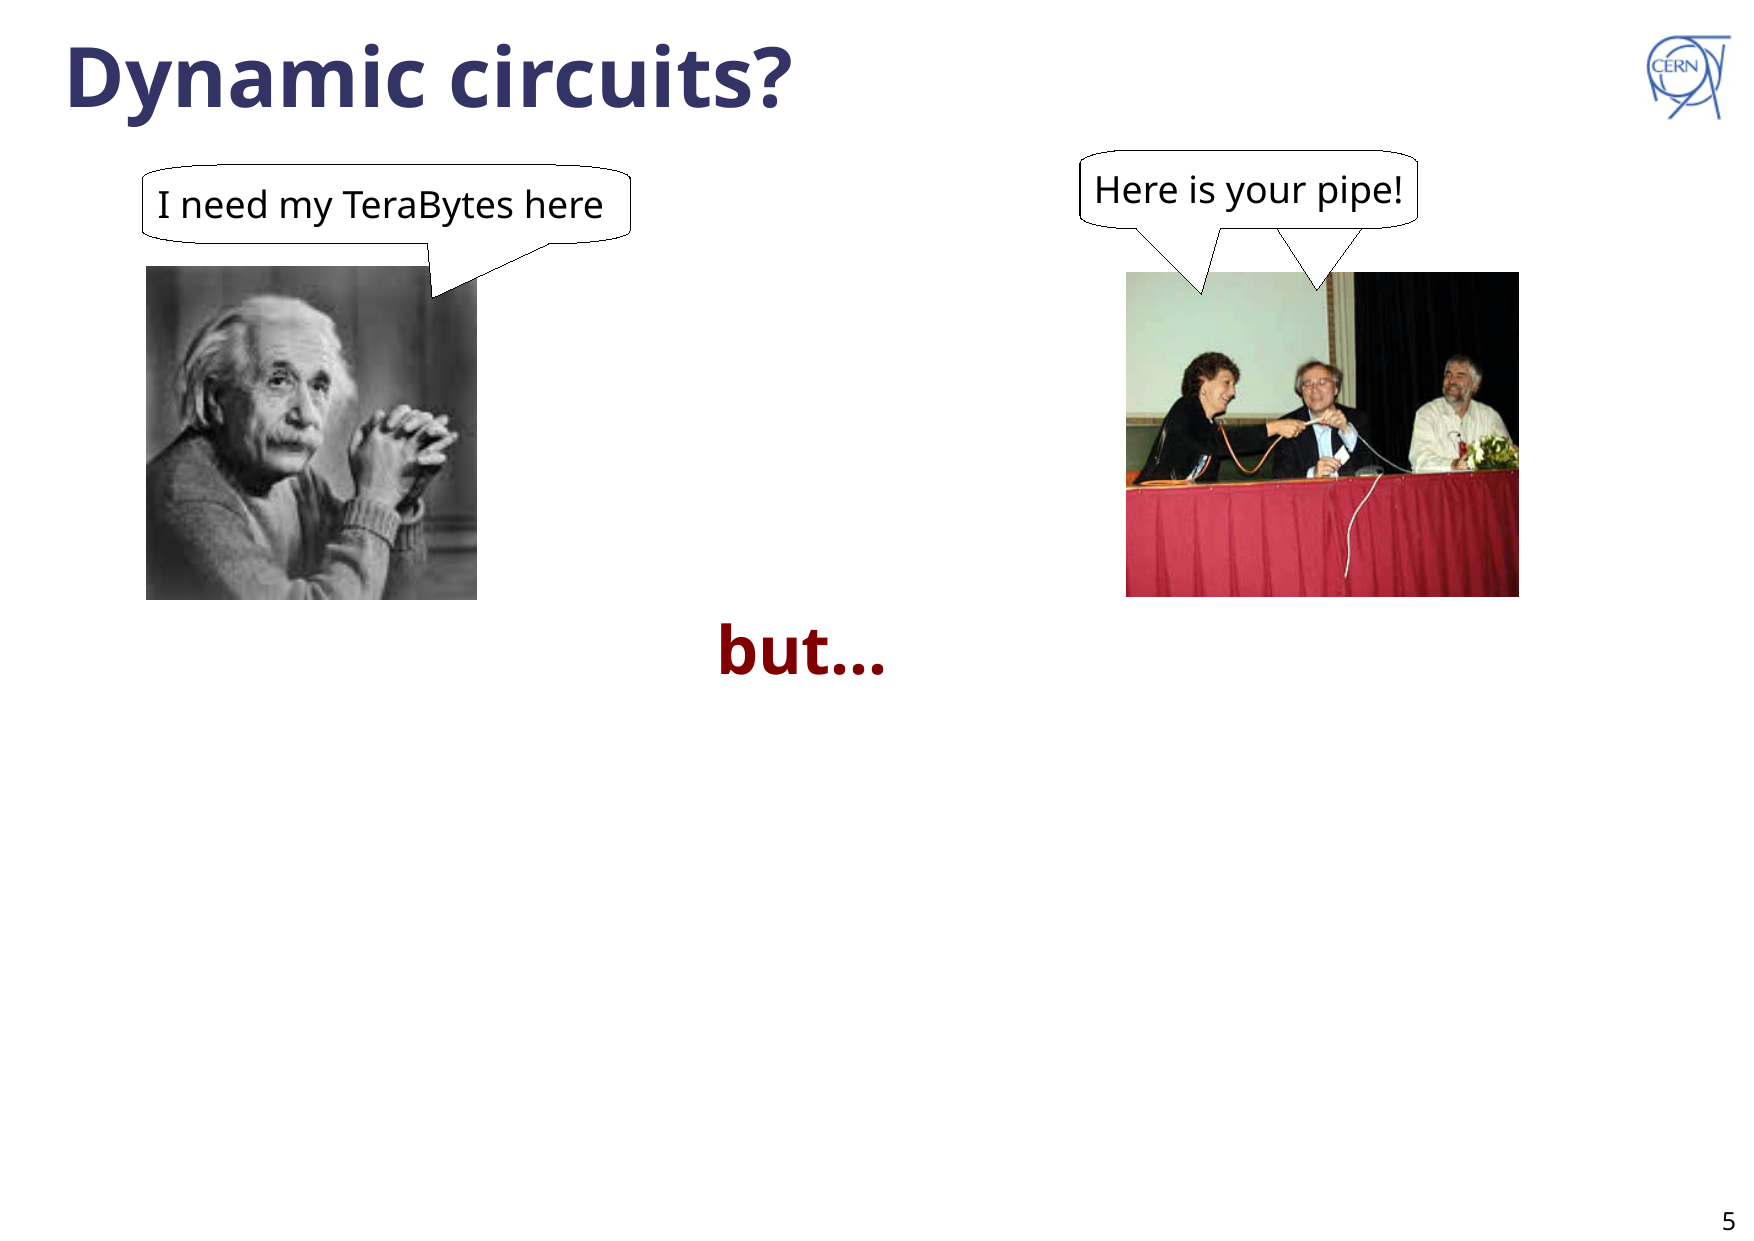

# Dynamic circuits?
Here is your pipe!
Here is your pipe!
I need my TeraBytes here
but...
5